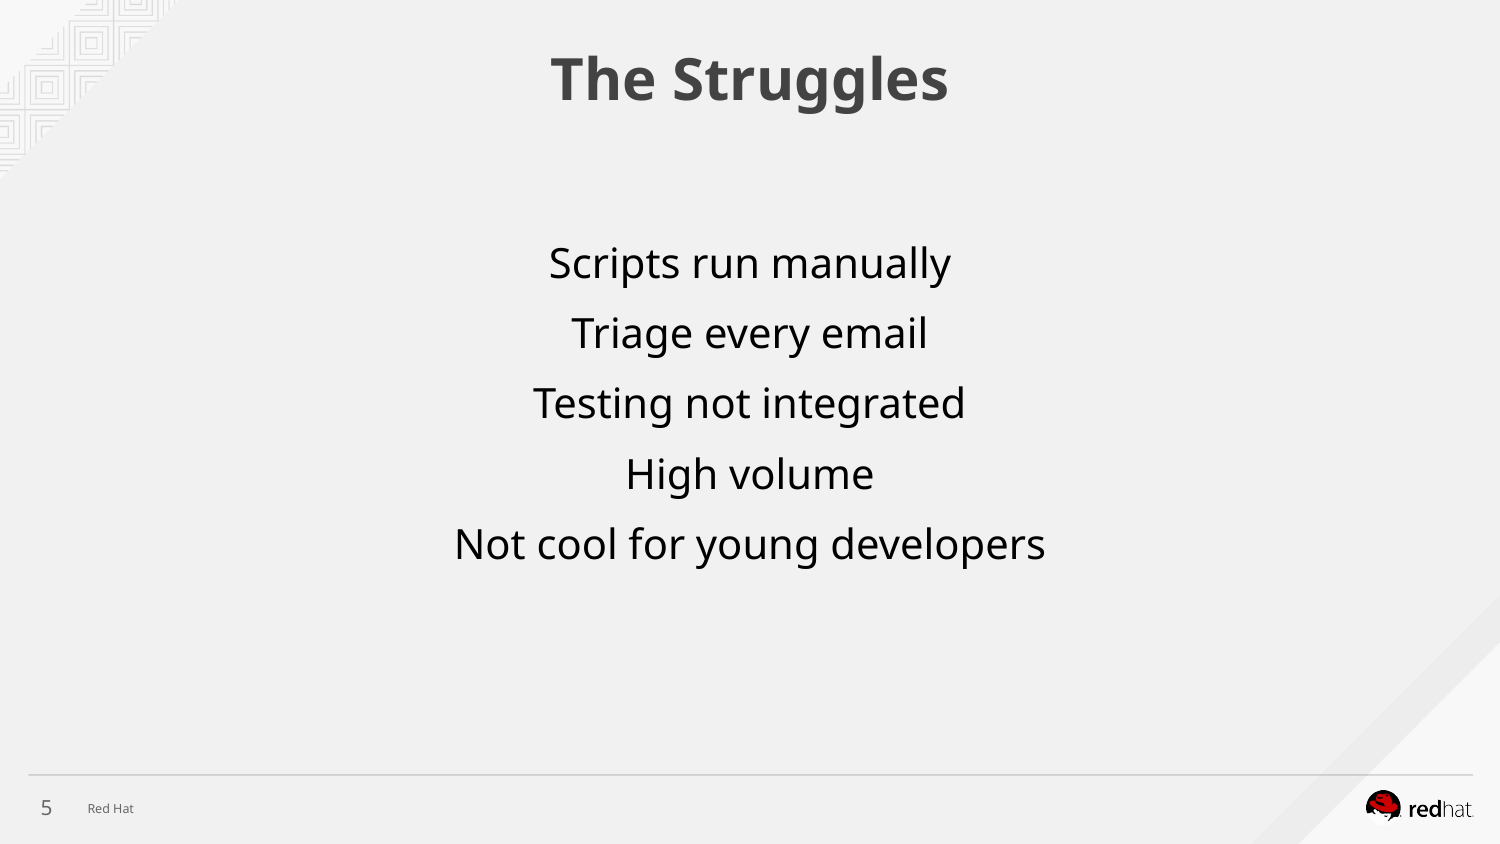

The Struggles
# Scripts run manually
Triage every email
Testing not integrated
High volume
Not cool for young developers